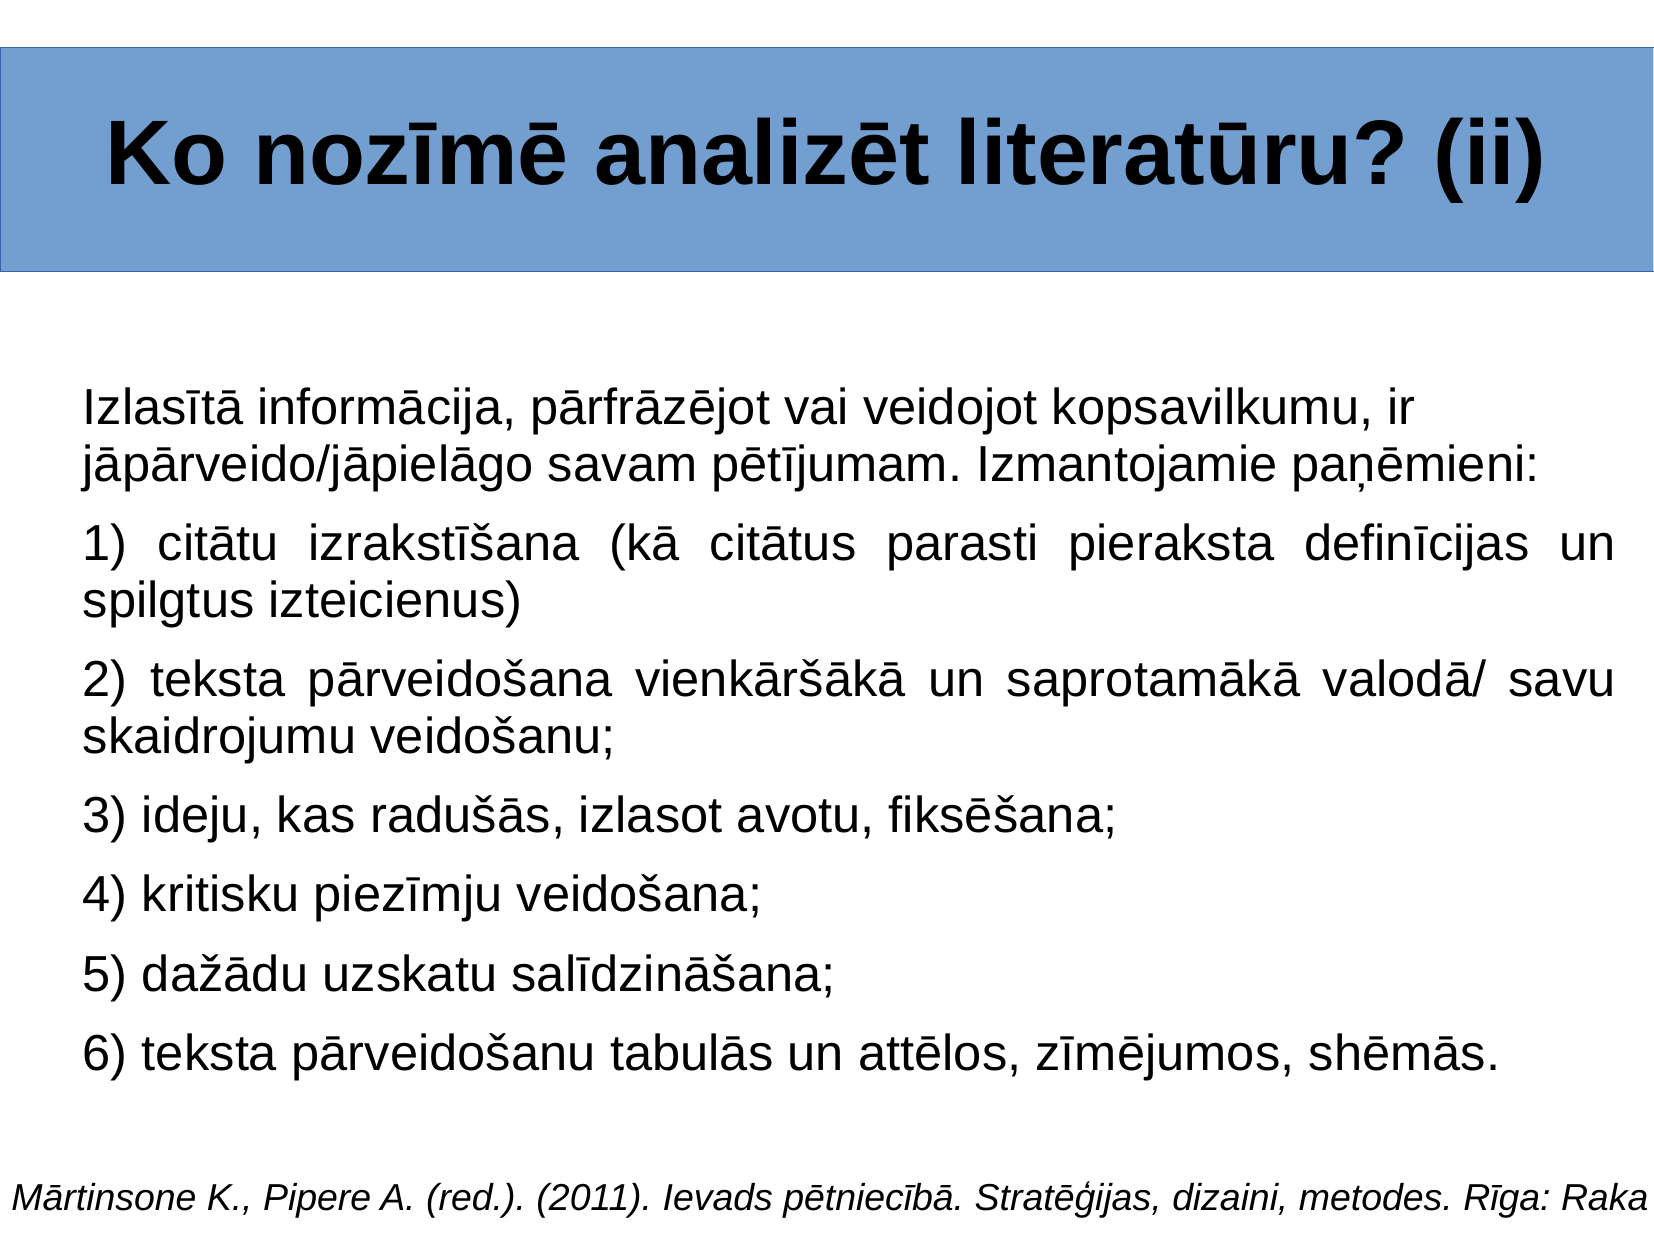

# Ko nozīmē analizēt literatūru? (ii)
Izlasītā informācija, pārfrāzējot vai veidojot kopsavilkumu, ir jāpārveido/jāpielāgo savam pētījumam. Izmantojamie paņēmieni:
1) citātu izrakstīšana (kā citātus parasti pieraksta definīcijas un spilgtus izteicienus)
2) teksta pārveidošana vienkāršākā un saprotamākā valodā/ savu skaidrojumu veidošanu;
3) ideju, kas radušās, izlasot avotu, fiksēšana;
4) kritisku piezīmju veidošana;
5) dažādu uzskatu salīdzināšana;
6) teksta pārveidošanu tabulās un attēlos, zīmējumos, shēmās.
Mārtinsone K., Pipere A. (red.). (2011). Ievads pētniecībā. Stratēģijas, dizaini, metodes. Rīga: Raka